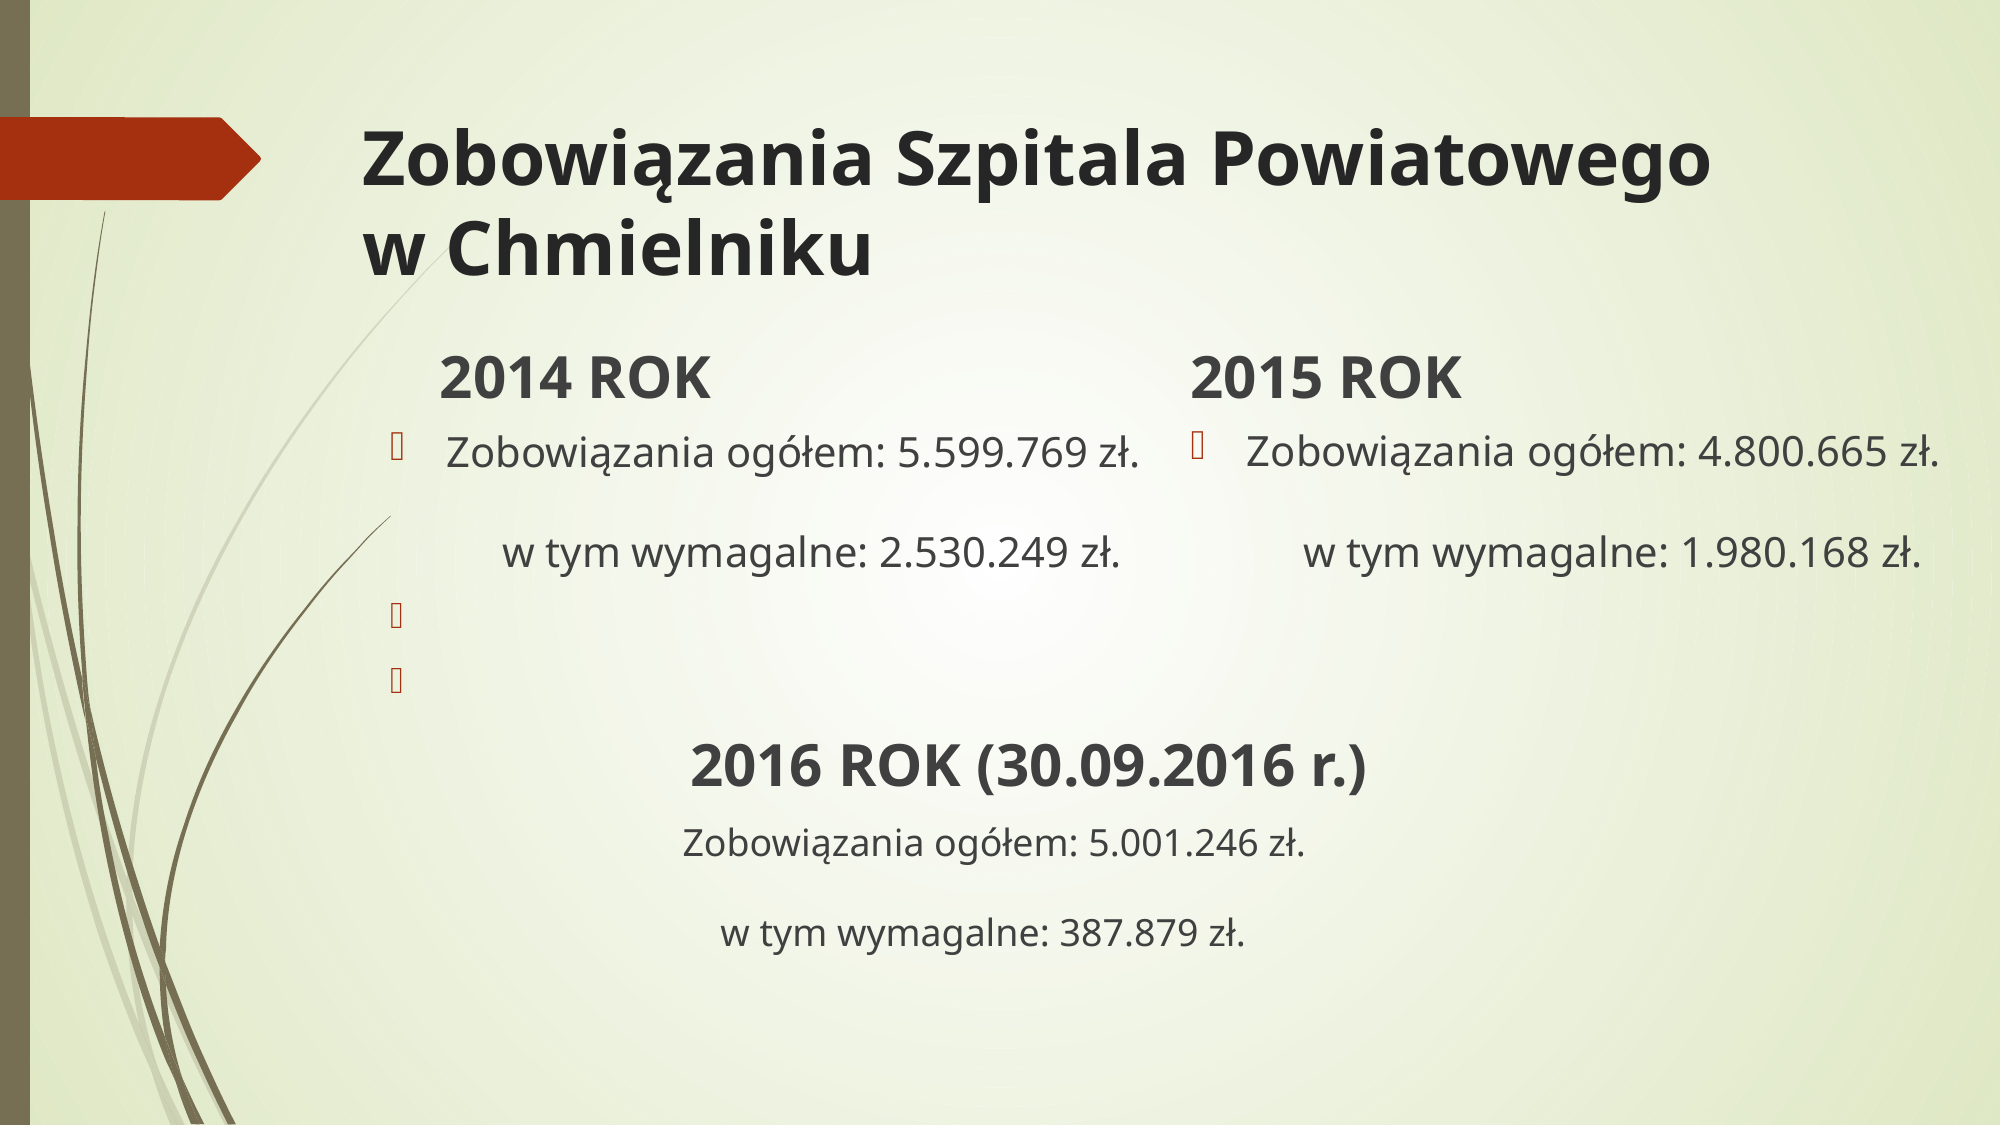

# Zobowiązania Szpitala Powiatowego w Chmielniku
2015 ROK
2014 ROK
Zobowiązania ogółem: 4.800.665 zł.
w tym wymagalne: 1.980.168 zł.
Zobowiązania ogółem: 5.599.769 zł.
w tym wymagalne: 2.530.249 zł.
				2016 ROK (30.09.2016 r.)
 Zobowiązania ogółem: 5.001.246 zł.
 w tym wymagalne: 387.879 zł.